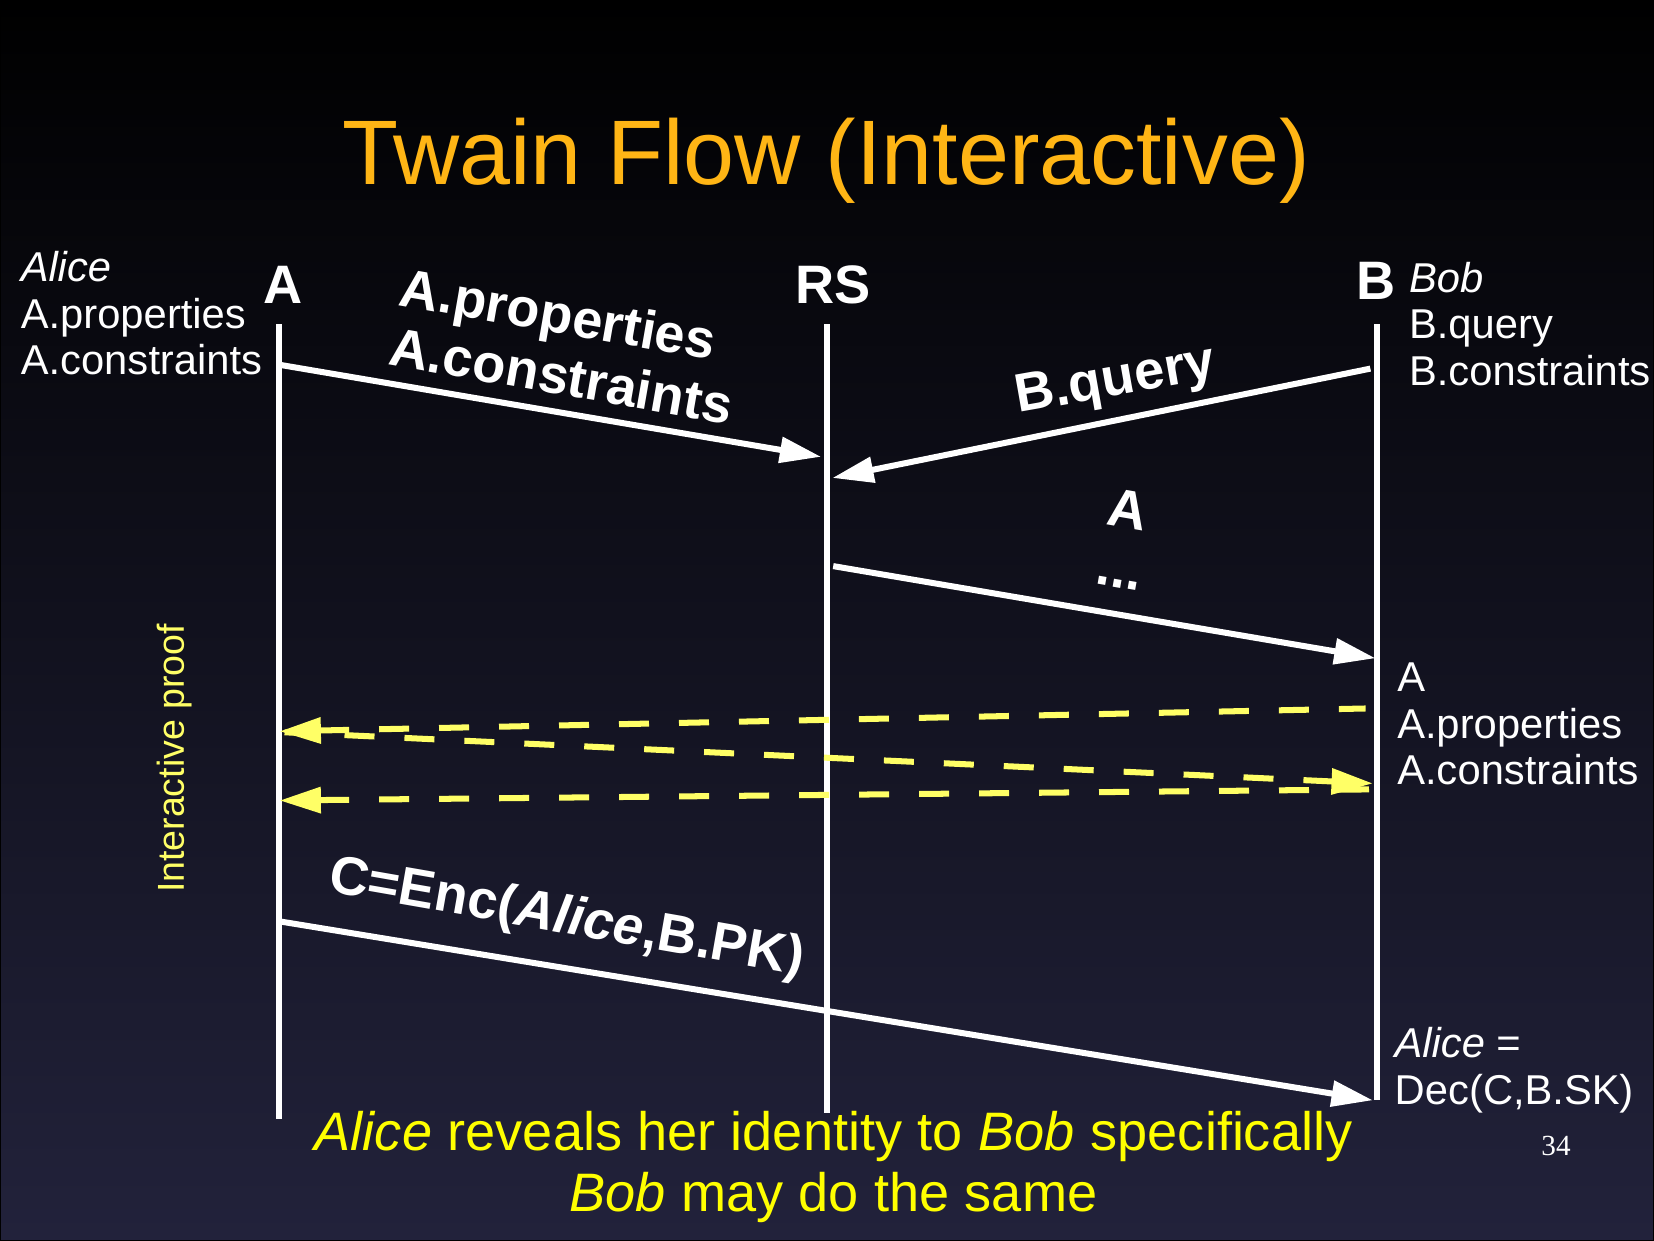

# Twain Flow (Interactive)
Alice
A.properties
A.constraints
Bob
B.query
B.constraints
B
A
RS
A.properties
A.constraints
B.query
A
...
A
A.properties
A.constraints
Interactive proof
C=Enc(Alice,B.PK)
Alice =
Dec(C,B.SK)
Alice reveals her identity to Bob specifically
Bob may do the same
34